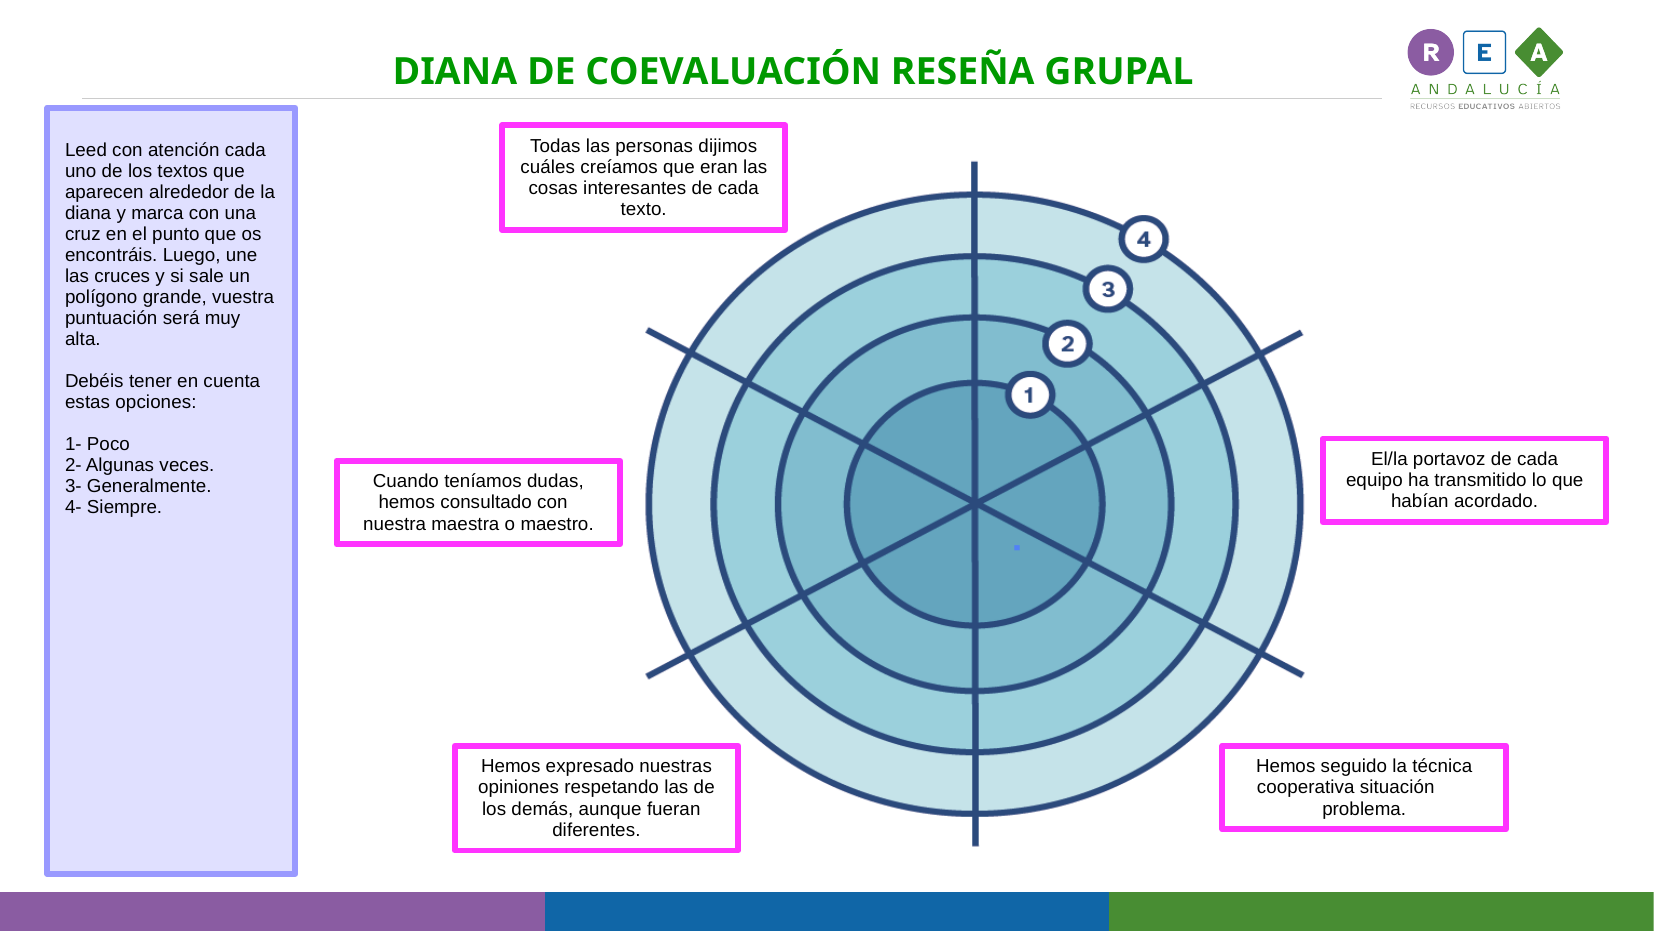

DIANA DE COEVALUACIÓN RESEÑA GRUPAL
Leed con atención cada uno de los textos que aparecen alrededor de la diana y marca con una cruz en el punto que os encontráis. Luego, une las cruces y si sale un polígono grande, vuestra puntuación será muy alta.
Debéis tener en cuenta estas opciones:
1- Poco
2- Algunas veces.
3- Generalmente.
4- Siempre.
Todas las personas dijimos cuáles creíamos que eran las cosas interesantes de cada texto.
El/la portavoz de cada equipo ha transmitido lo que habían acordado.
Cuando teníamos dudas, hemos consultado con nuestra maestra o maestro.
Hemos seguido la técnica cooperativa situación problema.
Hemos expresado nuestras opiniones respetando las de los demás, aunque fueran diferentes.